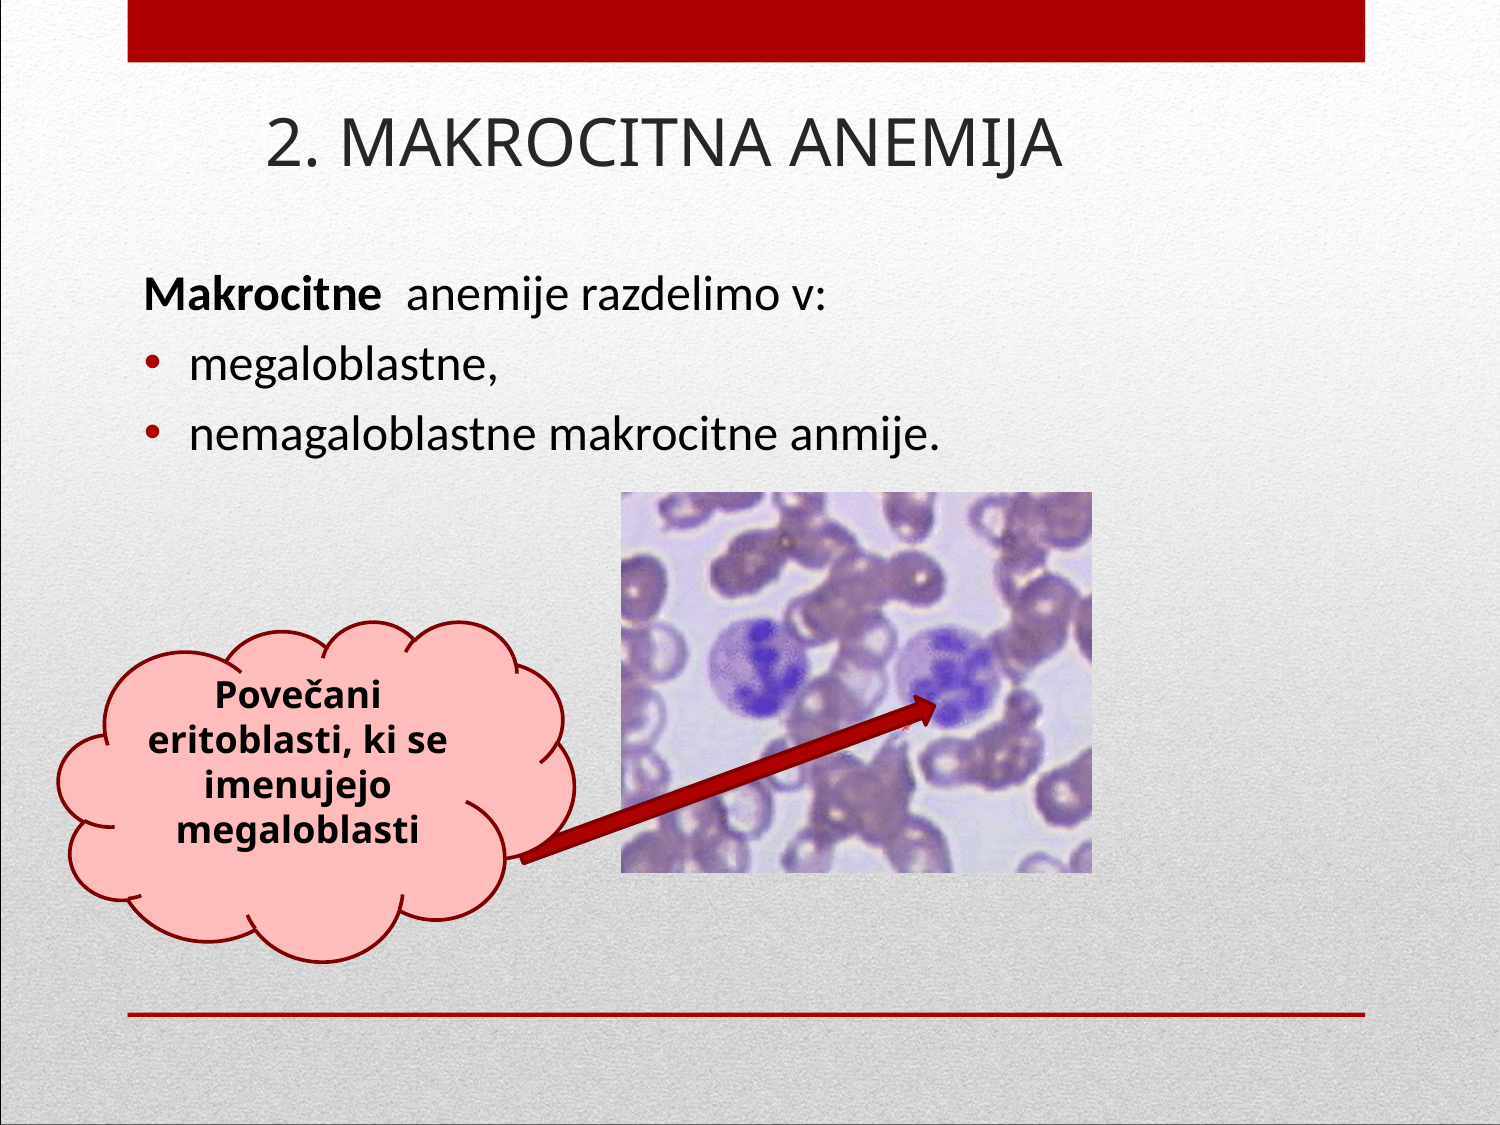

# 2. MAKROCITNA ANEMIJA
Makrocitne anemije razdelimo v:
megaloblastne,
nemagaloblastne makrocitne anmije.
Povečani eritoblasti, ki se imenujejo megaloblasti